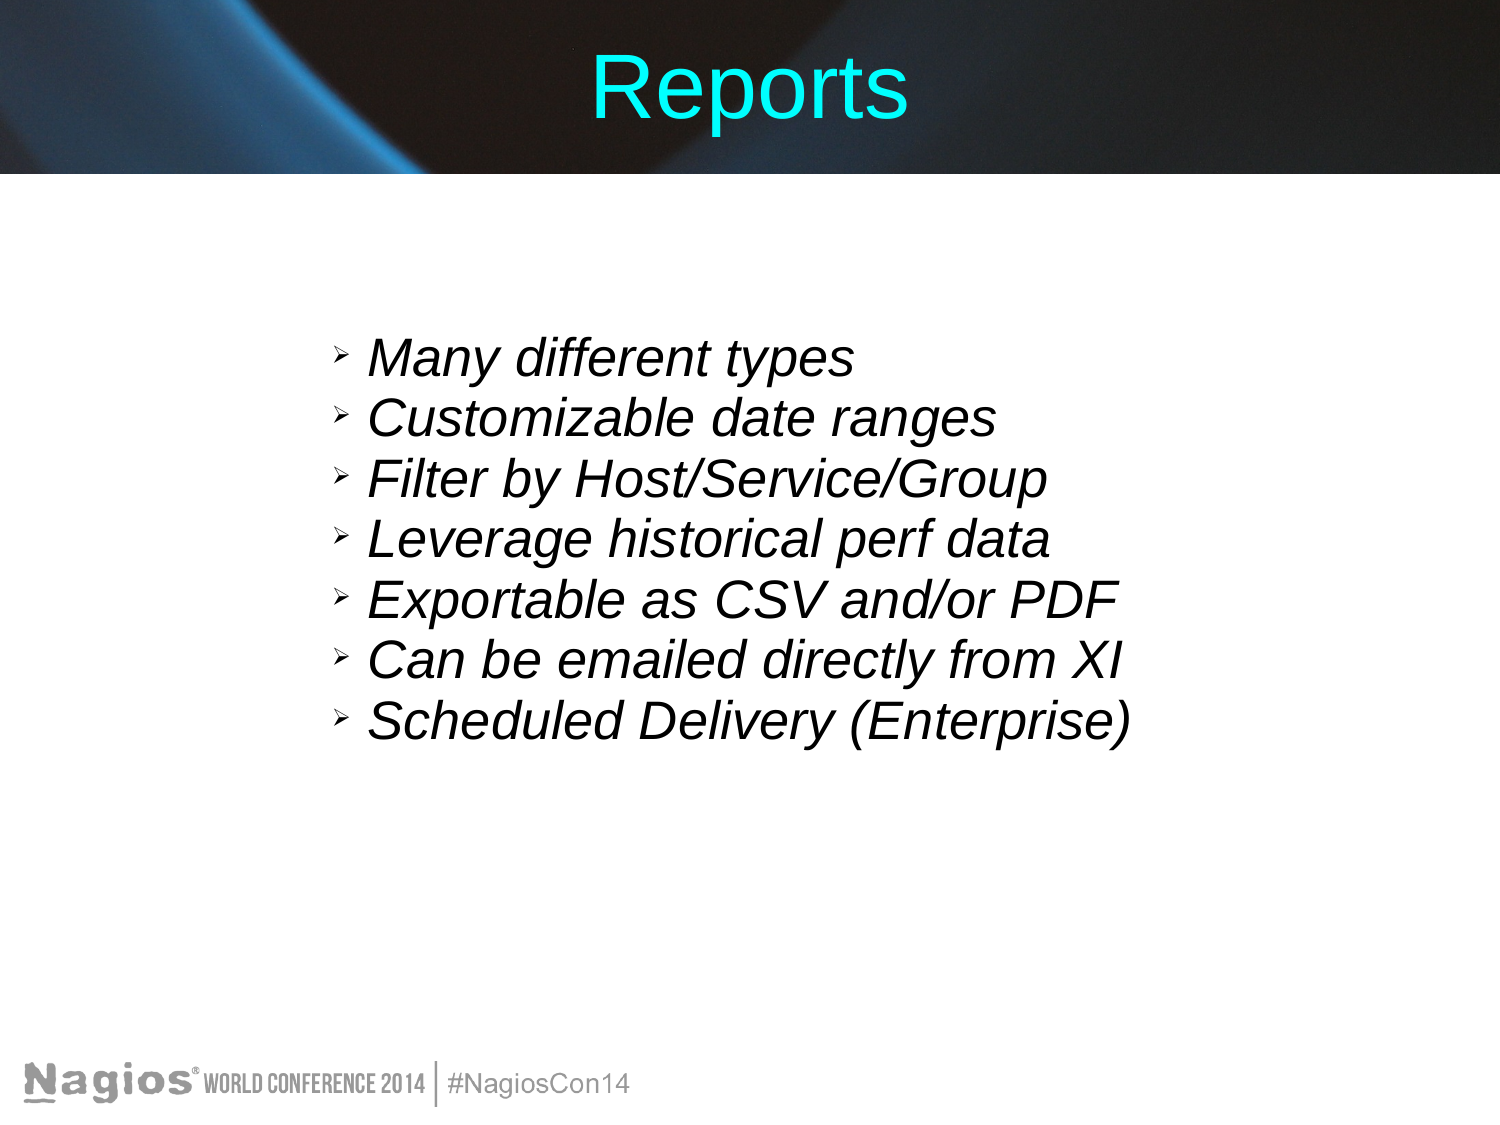

# Reports
Many different types
Customizable date ranges
Filter by Host/Service/Group
Leverage historical perf data
Exportable as CSV and/or PDF
Can be emailed directly from XI
Scheduled Delivery (Enterprise)